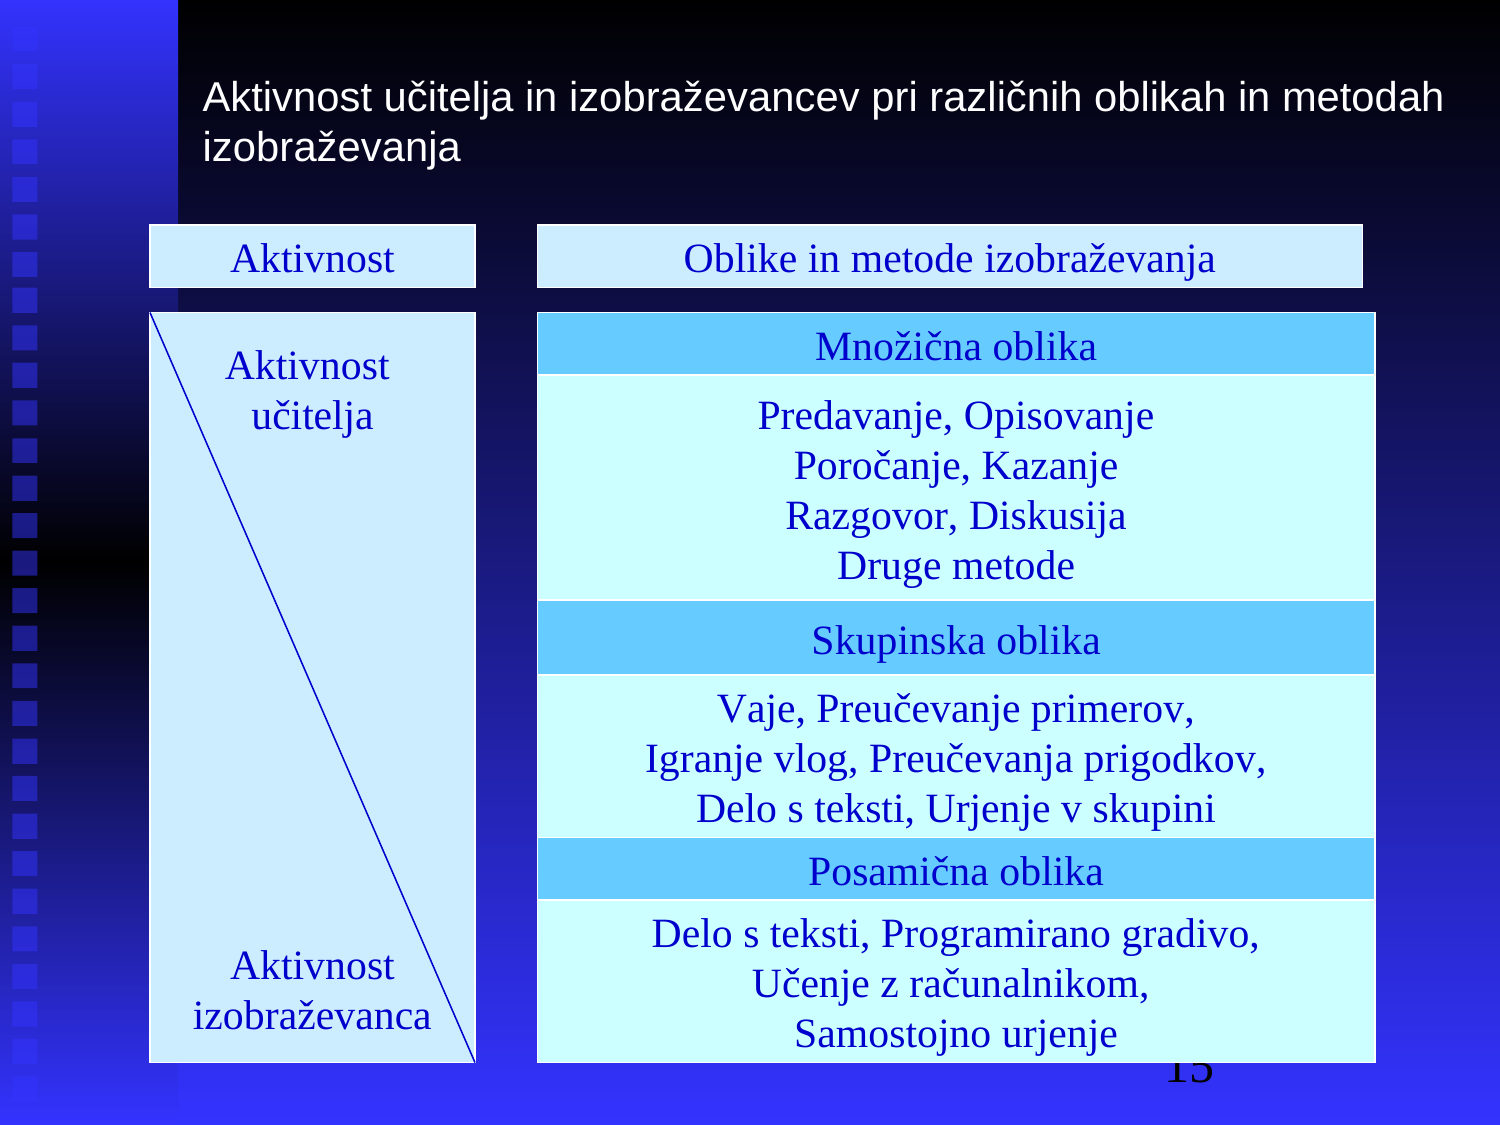

# Aktivnost učitelja in izobraževancev pri različnih oblikah in metodah izobraževanja
Aktivnost
Oblike in metode izobraževanja
Aktivnost
učitelja
Aktivnost
izobraževanca
Množična oblika
Predavanje, Opisovanje
Poročanje, Kazanje
Razgovor, Diskusija
Druge metode
Skupinska oblika
Vaje, Preučevanje primerov,
Igranje vlog, Preučevanja prigodkov,
Delo s teksti, Urjenje v skupini
Posamična oblika
Delo s teksti, Programirano gradivo,
Učenje z računalnikom,
Samostojno urjenje
15